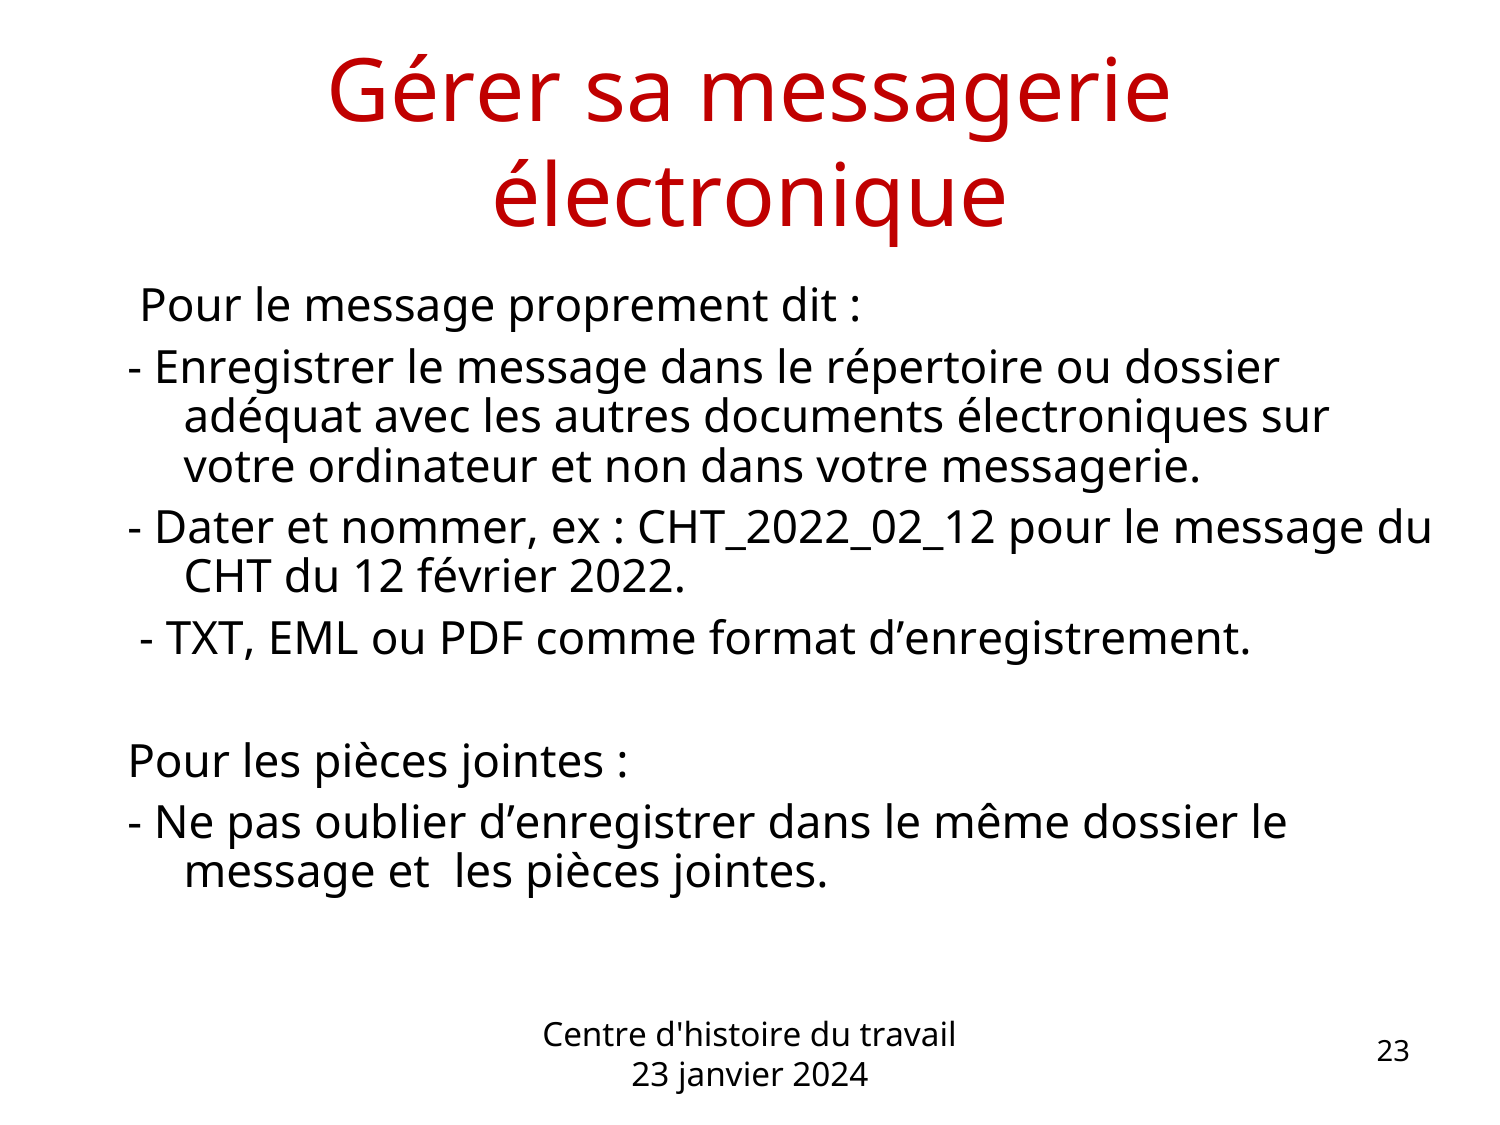

Gérer sa messagerie électronique
 Pour le message proprement dit :
- Enregistrer le message dans le répertoire ou dossier adéquat avec les autres documents électroniques sur votre ordinateur et non dans votre messagerie.
- Dater et nommer, ex : CHT_2022_02_12 pour le message du CHT du 12 février 2022.
 - TXT, EML ou PDF comme format d’enregistrement.
Pour les pièces jointes :
- Ne pas oublier d’enregistrer dans le même dossier le message et les pièces jointes.
Centre d'histoire du travail
23 janvier 2024